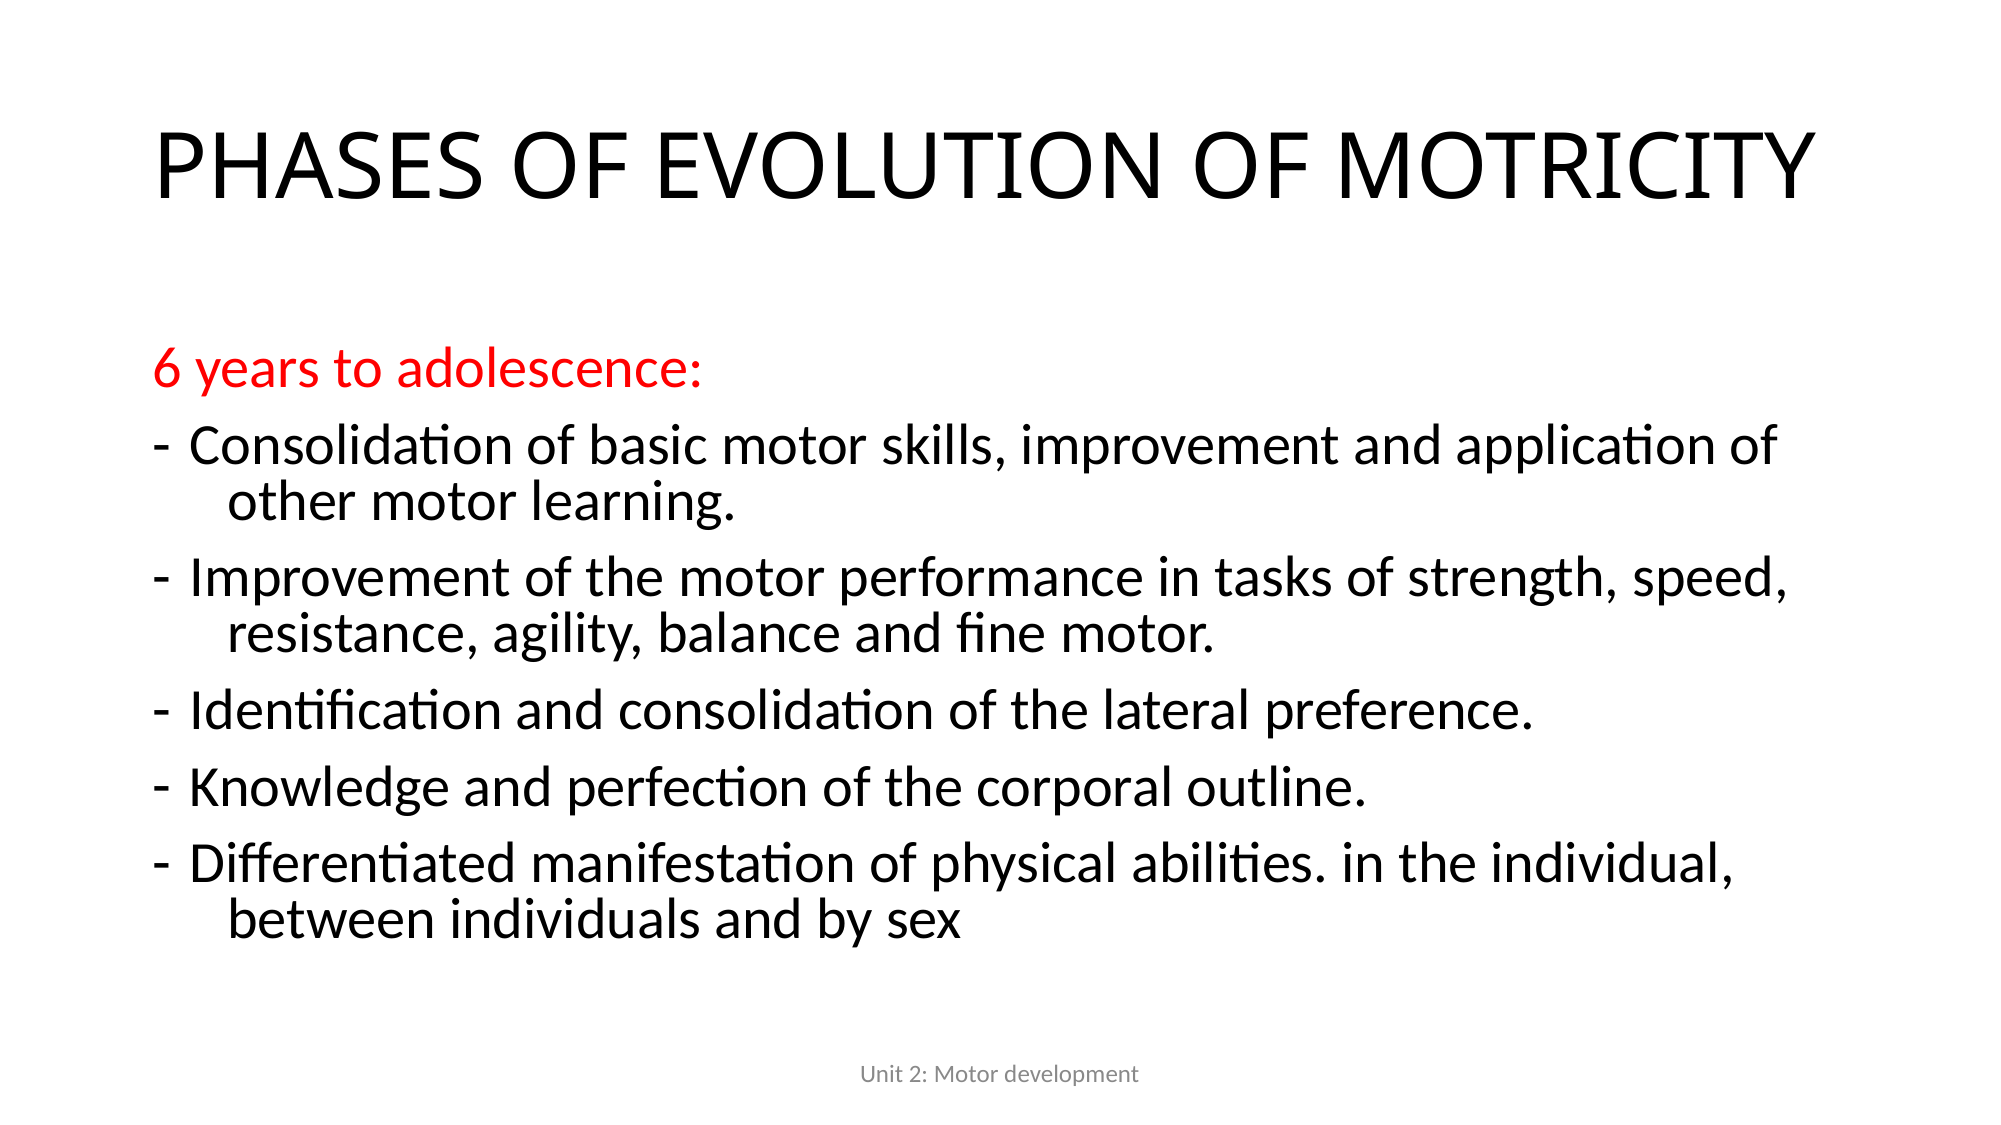

PHASES OF EVOLUTION OF MOTRICITY
6 years to adolescence:
Consolidation of basic motor skills, improvement and application of other motor learning.
Improvement of the motor performance in tasks of strength, speed, resistance, agility, balance and fine motor.
Identification and consolidation of the lateral preference.
Knowledge and perfection of the corporal outline.
Differentiated manifestation of physical abilities. in the individual, between individuals and by sex
Unit 2: Motor development